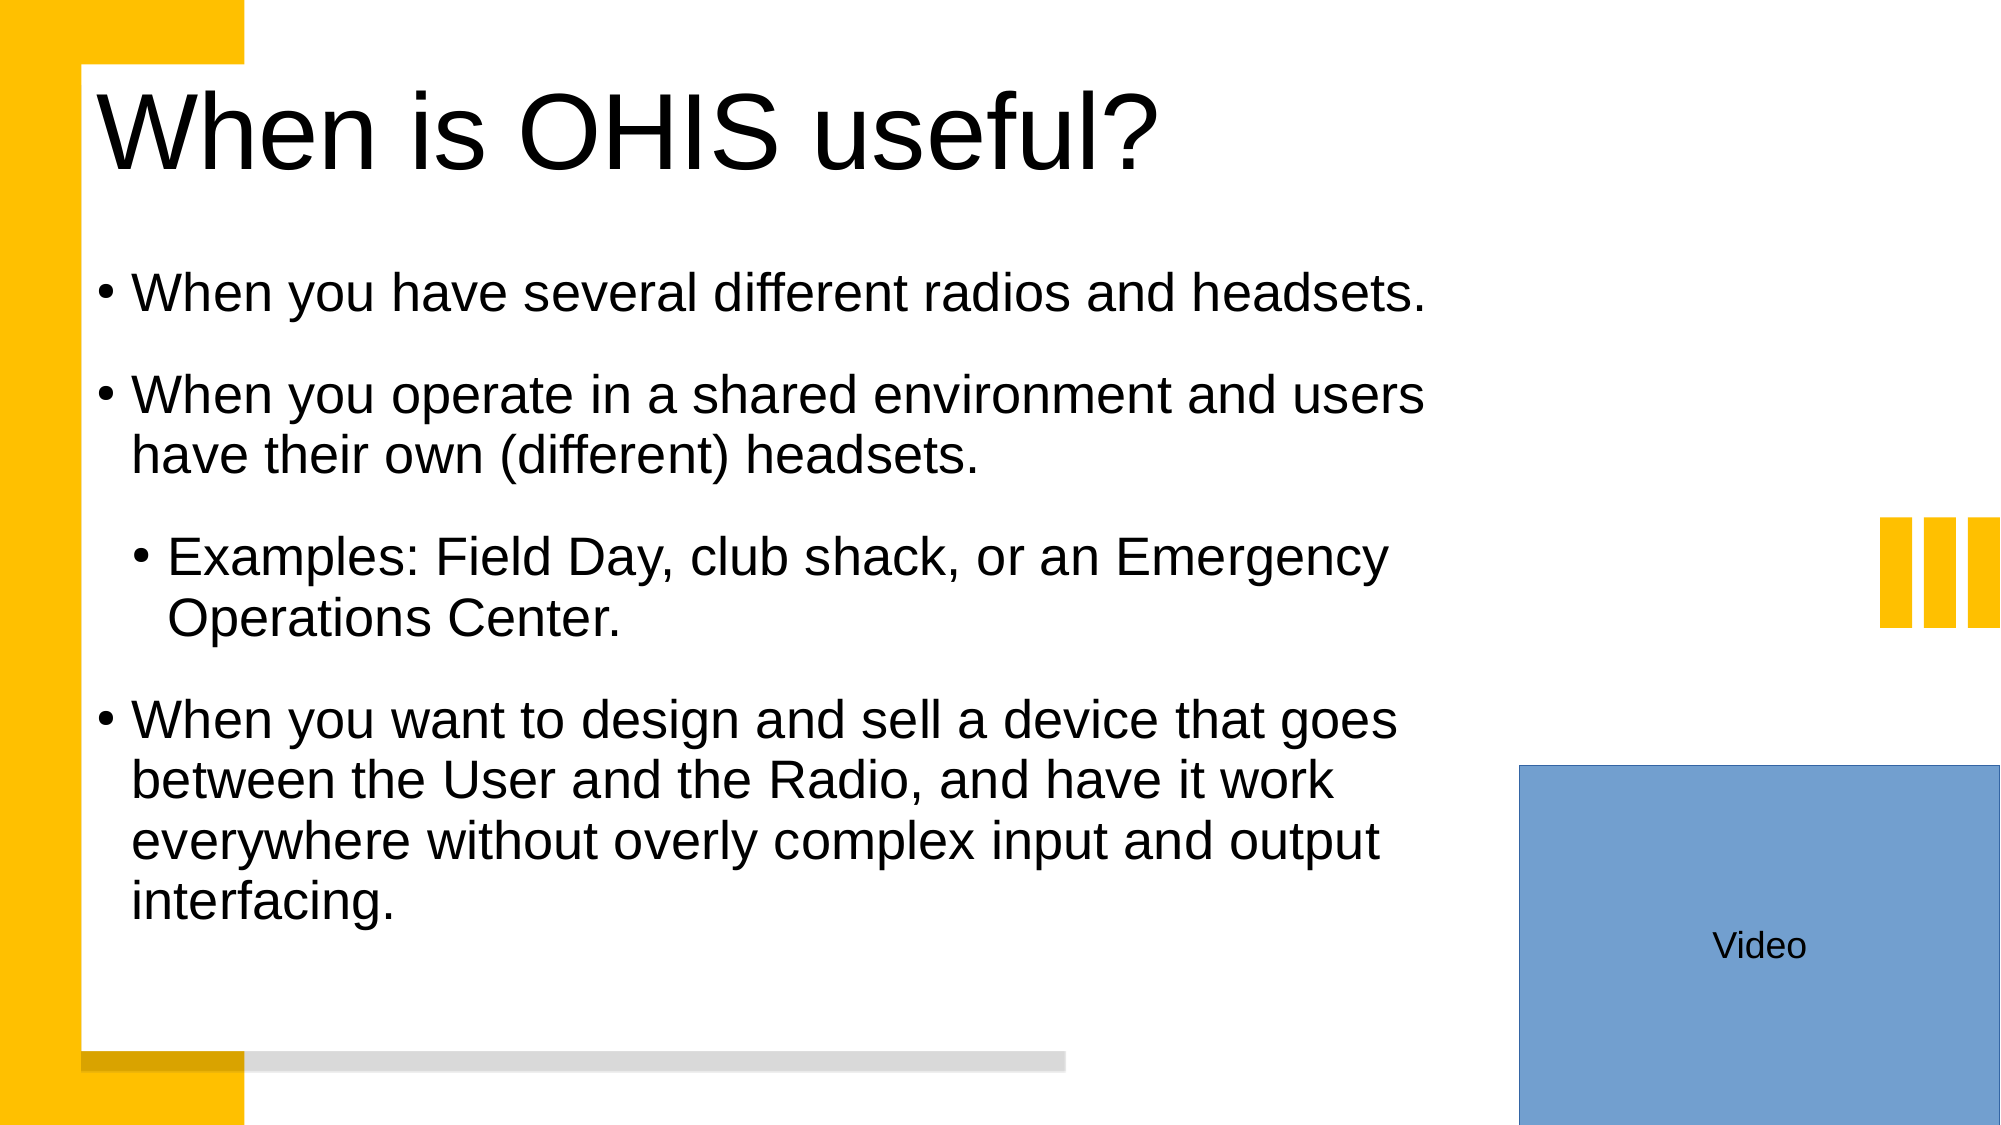

Video
When is OHIS useful?
When you have several different radios and headsets.
When you operate in a shared environment and users have their own (different) headsets.
Examples: Field Day, club shack, or an Emergency Operations Center.
When you want to design and sell a device that goes between the User and the Radio, and have it work everywhere without overly complex input and output interfacing.